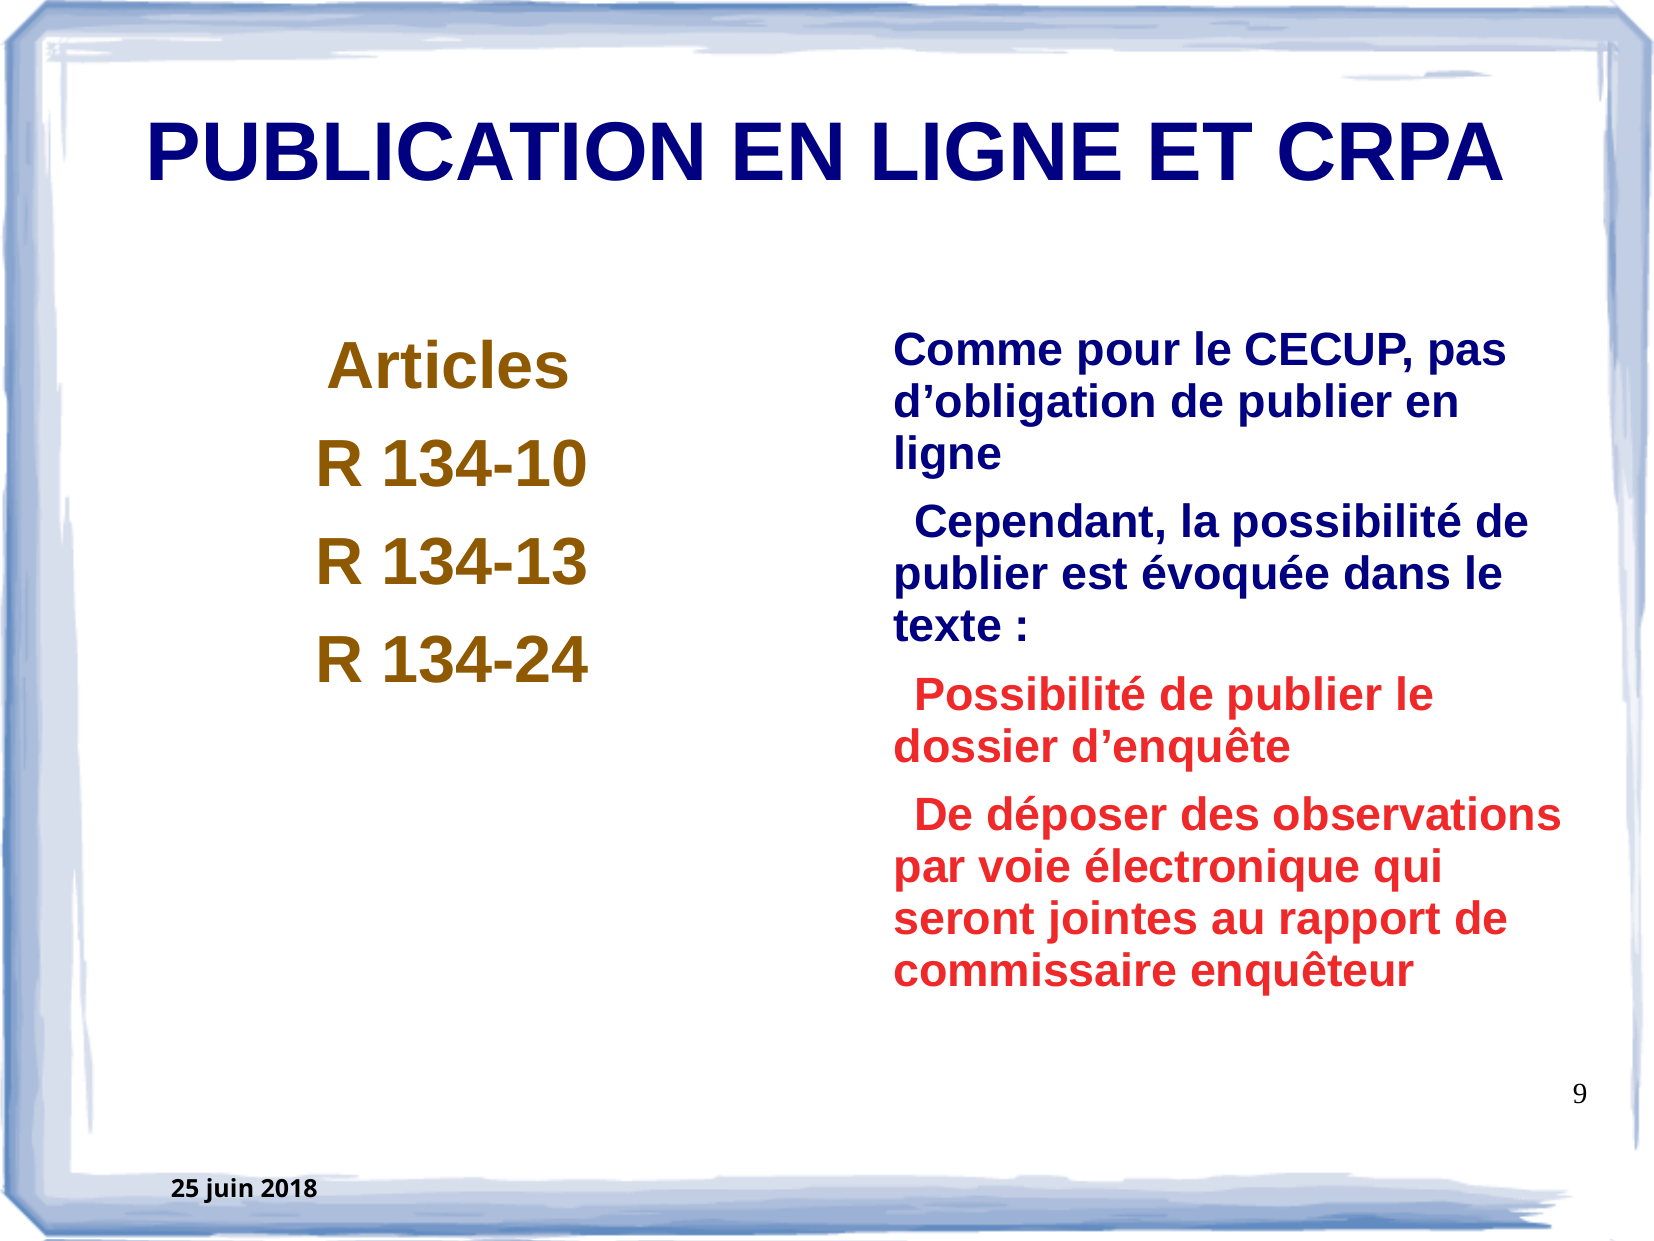

# PUBLICATION EN LIGNE ET CRPA
 	Comme pour le CECUP, pas d’obligation de publier en ligne
 Cependant, la possibilité de publier est évoquée dans le texte :
 Possibilité de publier le dossier d’enquête
 De déposer des observations par voie électronique qui seront jointes au rapport de commissaire enquêteur
 Articles
R 134-10
R 134-13
R 134-24
9
25 juin 2018